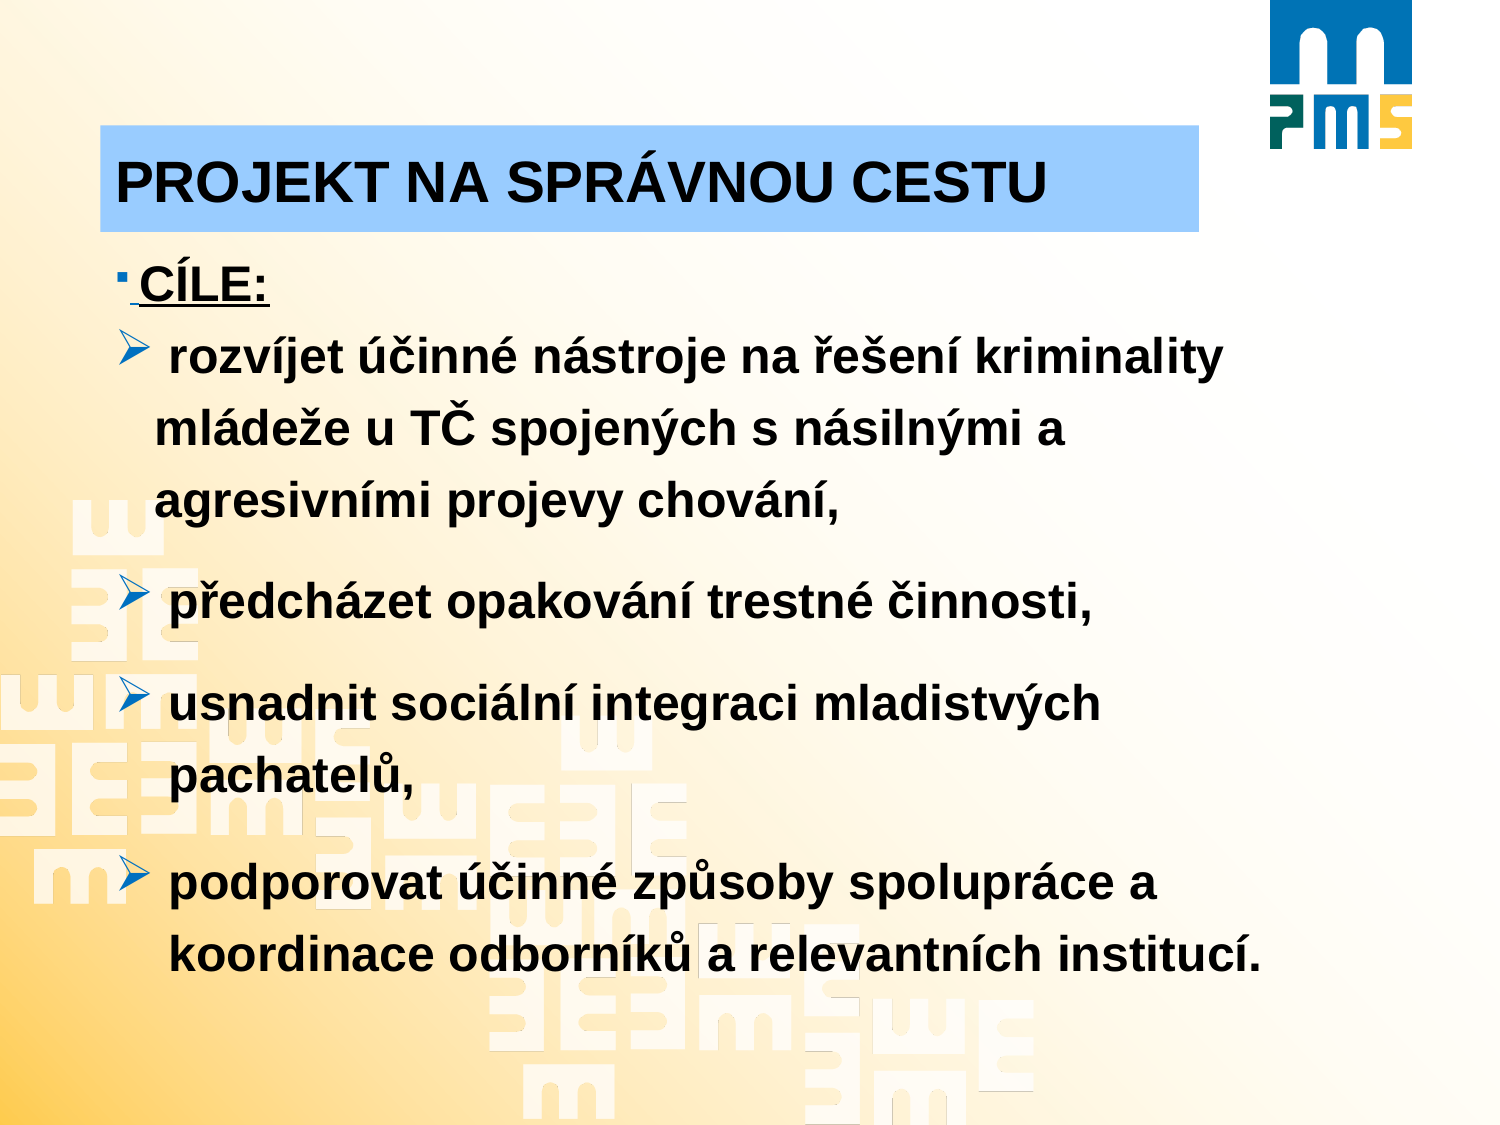

# PROJEKT NA SPRÁVNOU CESTU
 CÍLE:
 rozvíjet účinné nástroje na řešení kriminality
mládeže u TČ spojených s násilnými a
agresivními projevy chování,
 předcházet opakování trestné činnosti,
 usnadnit sociální integraci mladistvých
 pachatelů,
 podporovat účinné způsoby spolupráce a
 koordinace odborníků a relevantních institucí.